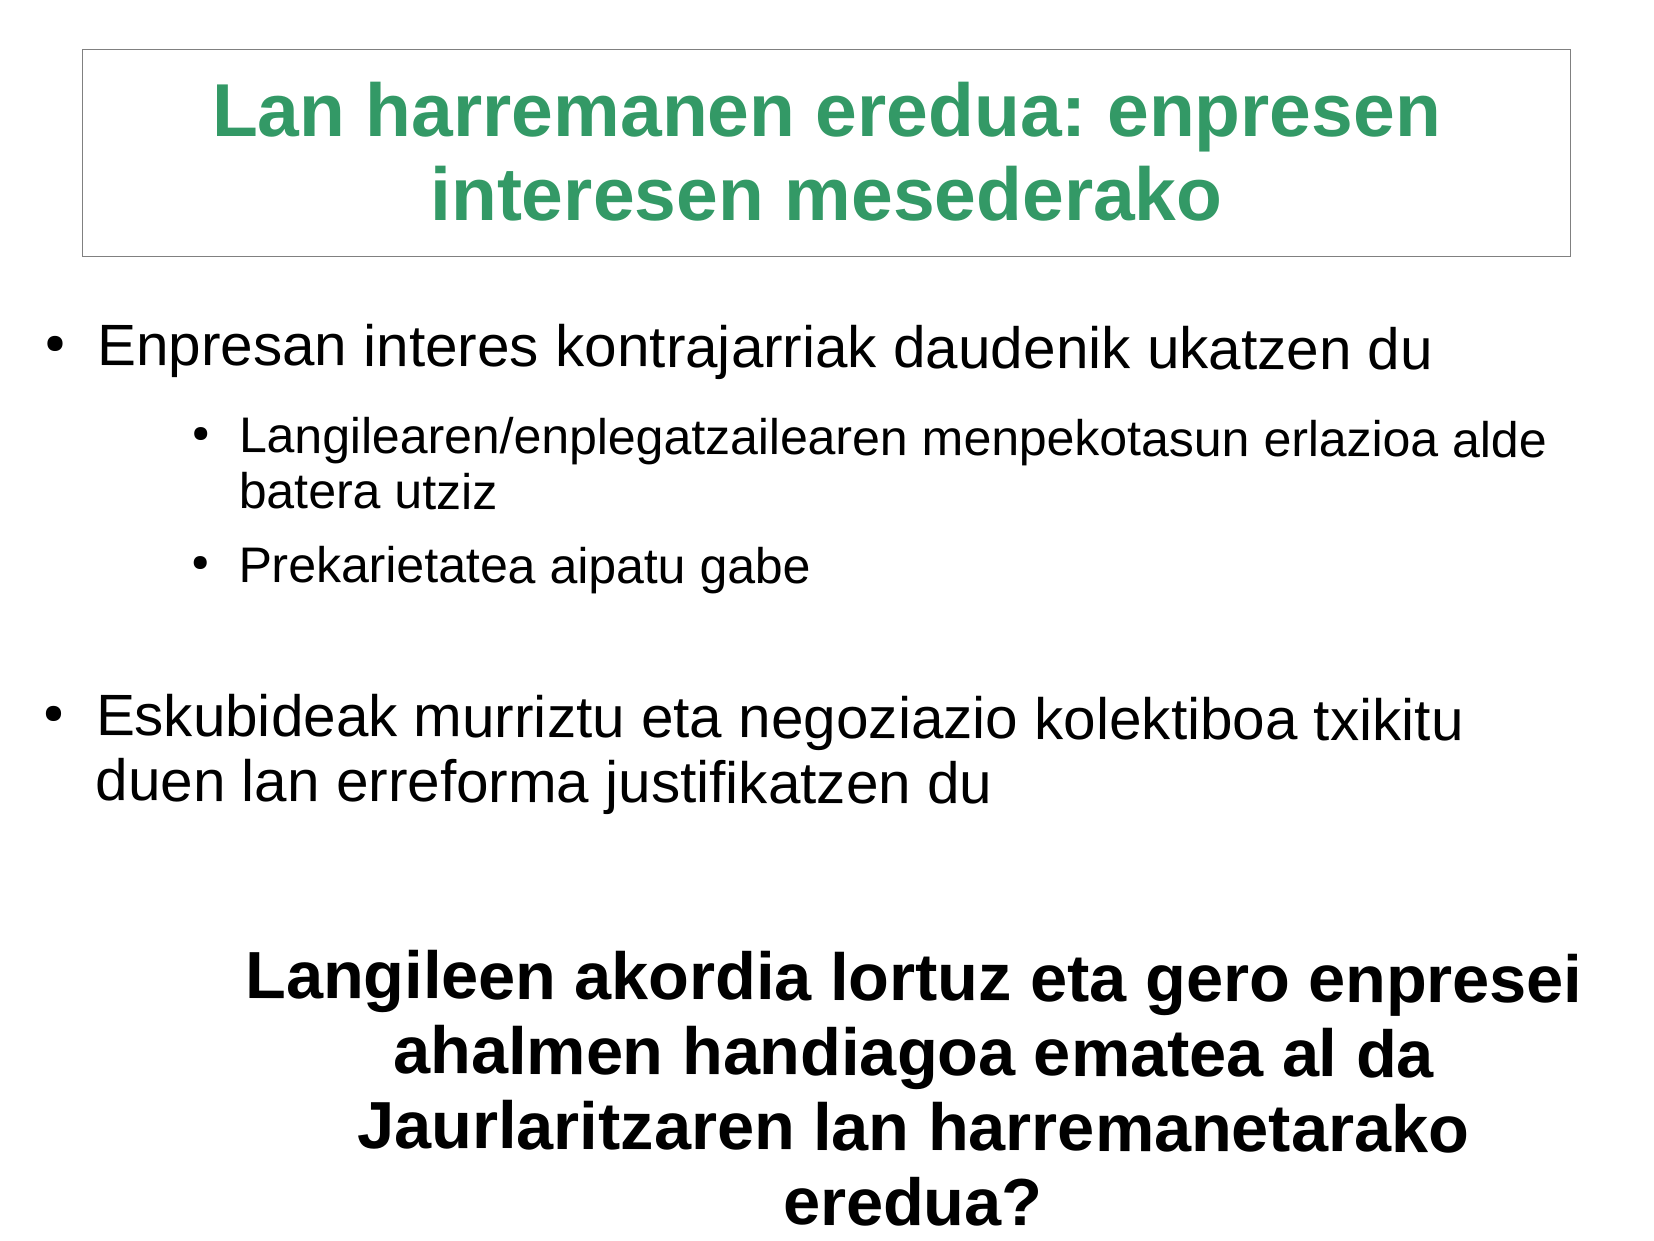

# Lan harremanen eredua: enpresen interesen mesederako
Enpresan interes kontrajarriak daudenik ukatzen du
Langilearen/enplegatzailearen menpekotasun erlazioa alde batera utziz
Prekarietatea aipatu gabe
Eskubideak murriztu eta negoziazio kolektiboa txikitu duen lan erreforma justifikatzen du
Langileen akordia lortuz eta gero enpresei ahalmen handiagoa ematea al da Jaurlaritzaren lan harremanetarako eredua?